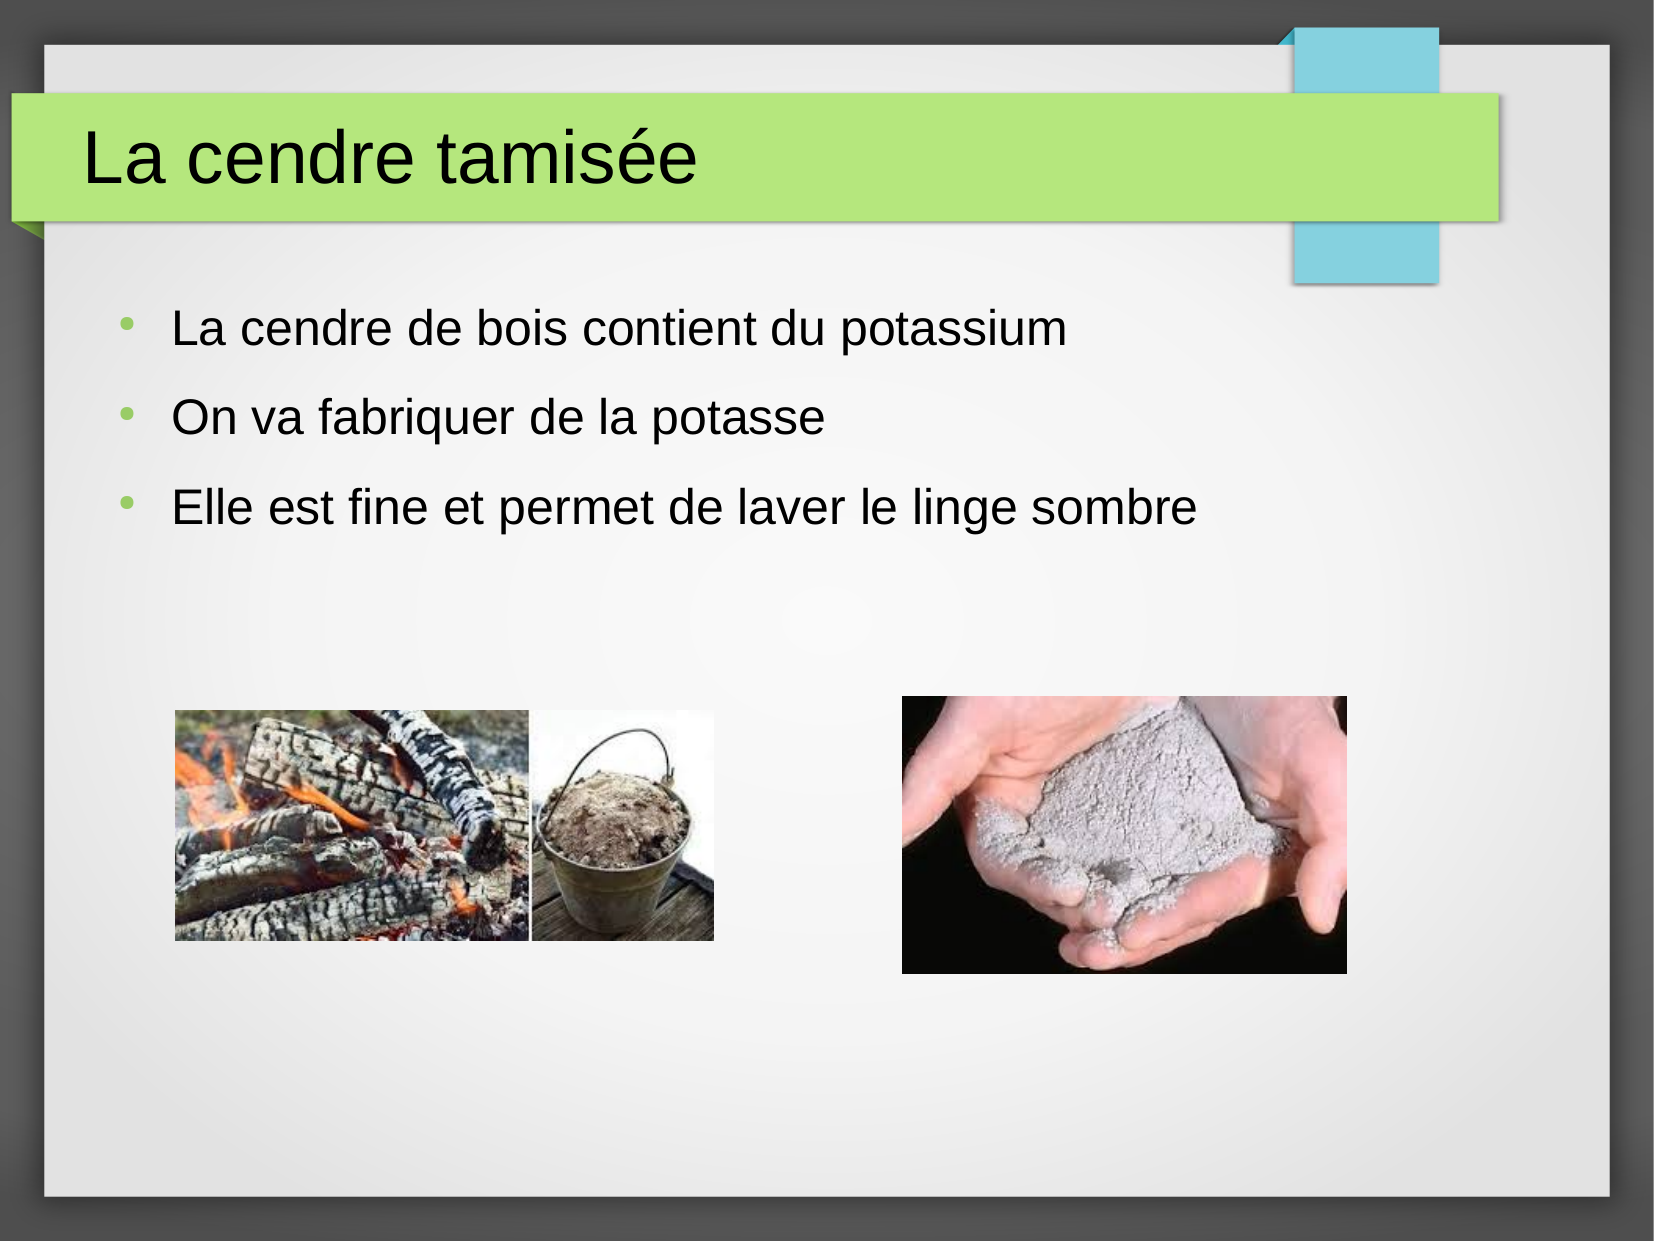

# La cendre tamisée
La cendre de bois contient du potassium
On va fabriquer de la potasse
Elle est fine et permet de laver le linge sombre